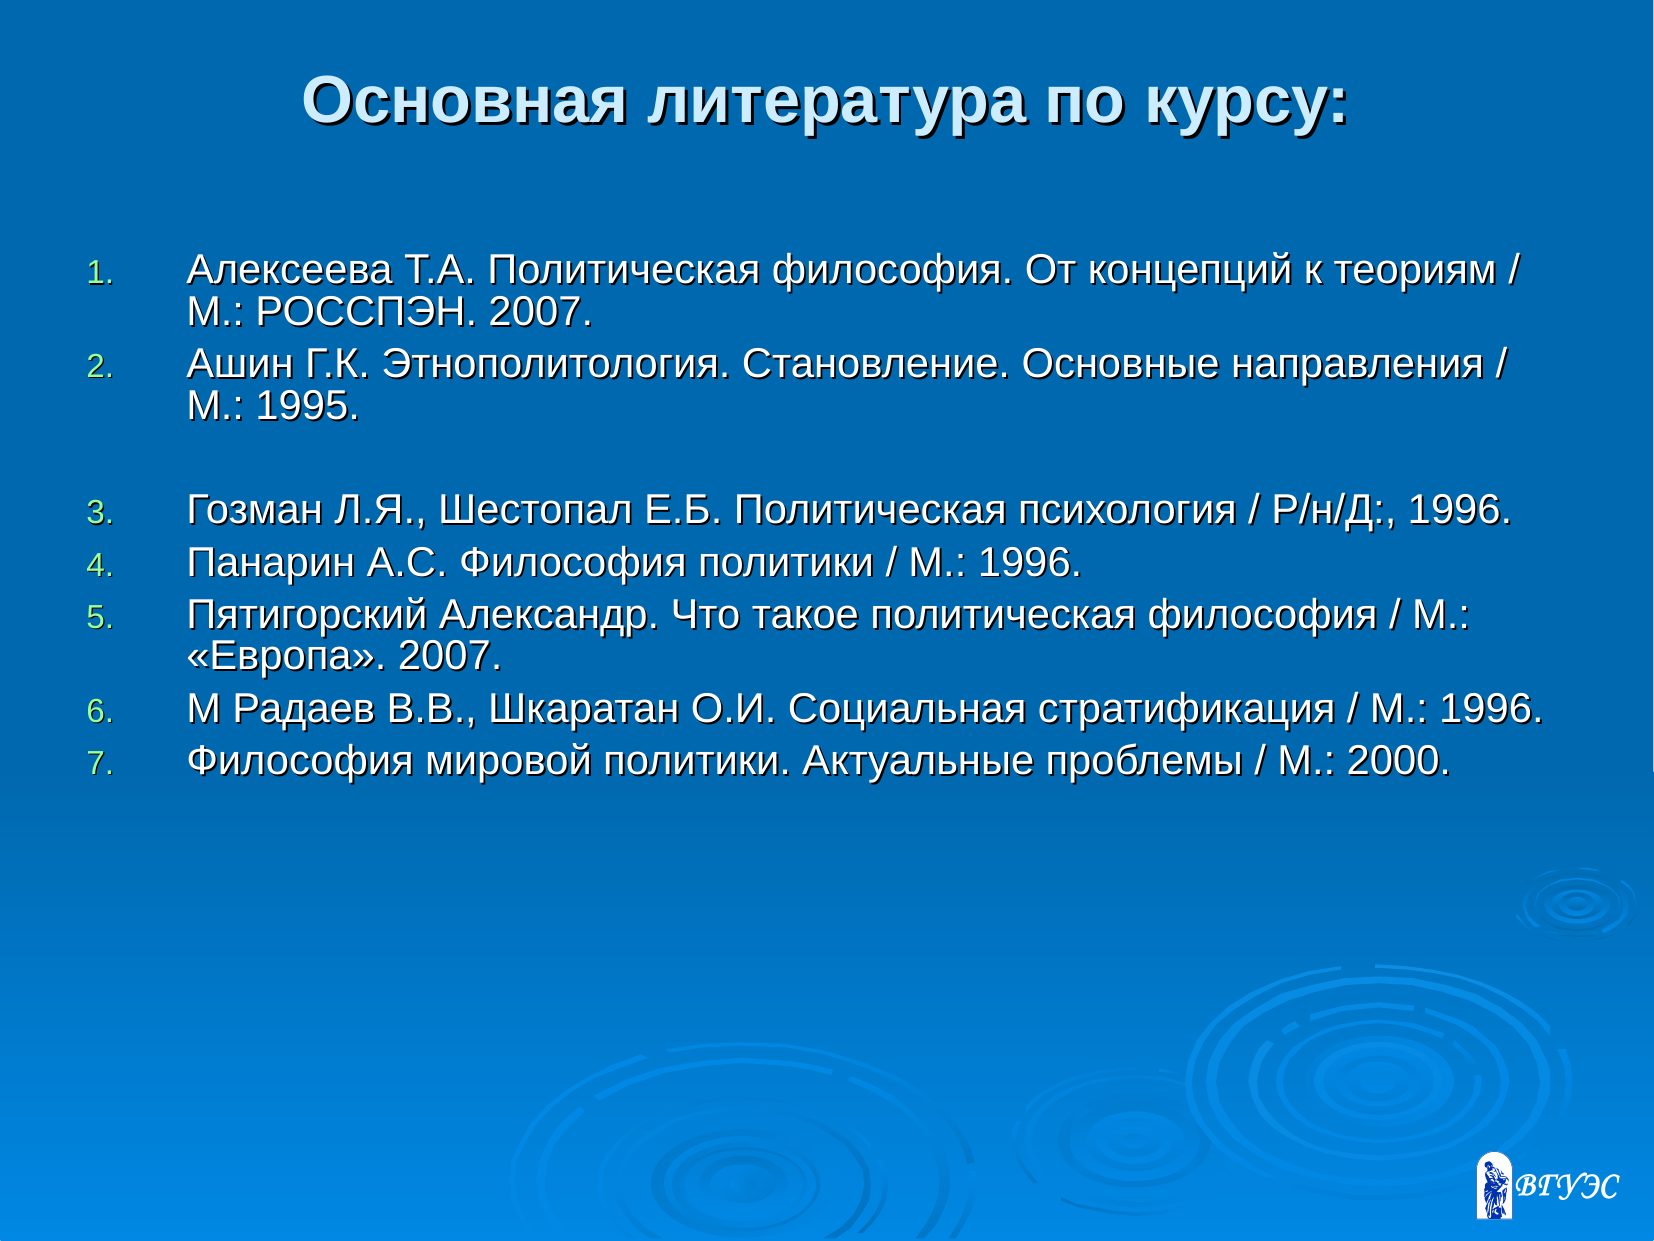

# Основная литература по курсу:
Алексеева Т.А. Политическая философия. От концепций к теориям / М.: РОССПЭН. 2007.
Ашин Г.К. Этнополитология. Становление. Основные направления / М.: 1995.
Гозман Л.Я., Шестопал Е.Б. Политическая психология / Р/н/Д:, 1996.
Панарин А.С. Философия политики / М.: 1996.
Пятигорский Александр. Что такое политическая философия / М.: «Европа». 2007.
М Радаев В.В., Шкаратан О.И. Социальная стратификация / М.: 1996.
Философия мировой политики. Актуальные проблемы / М.: 2000.